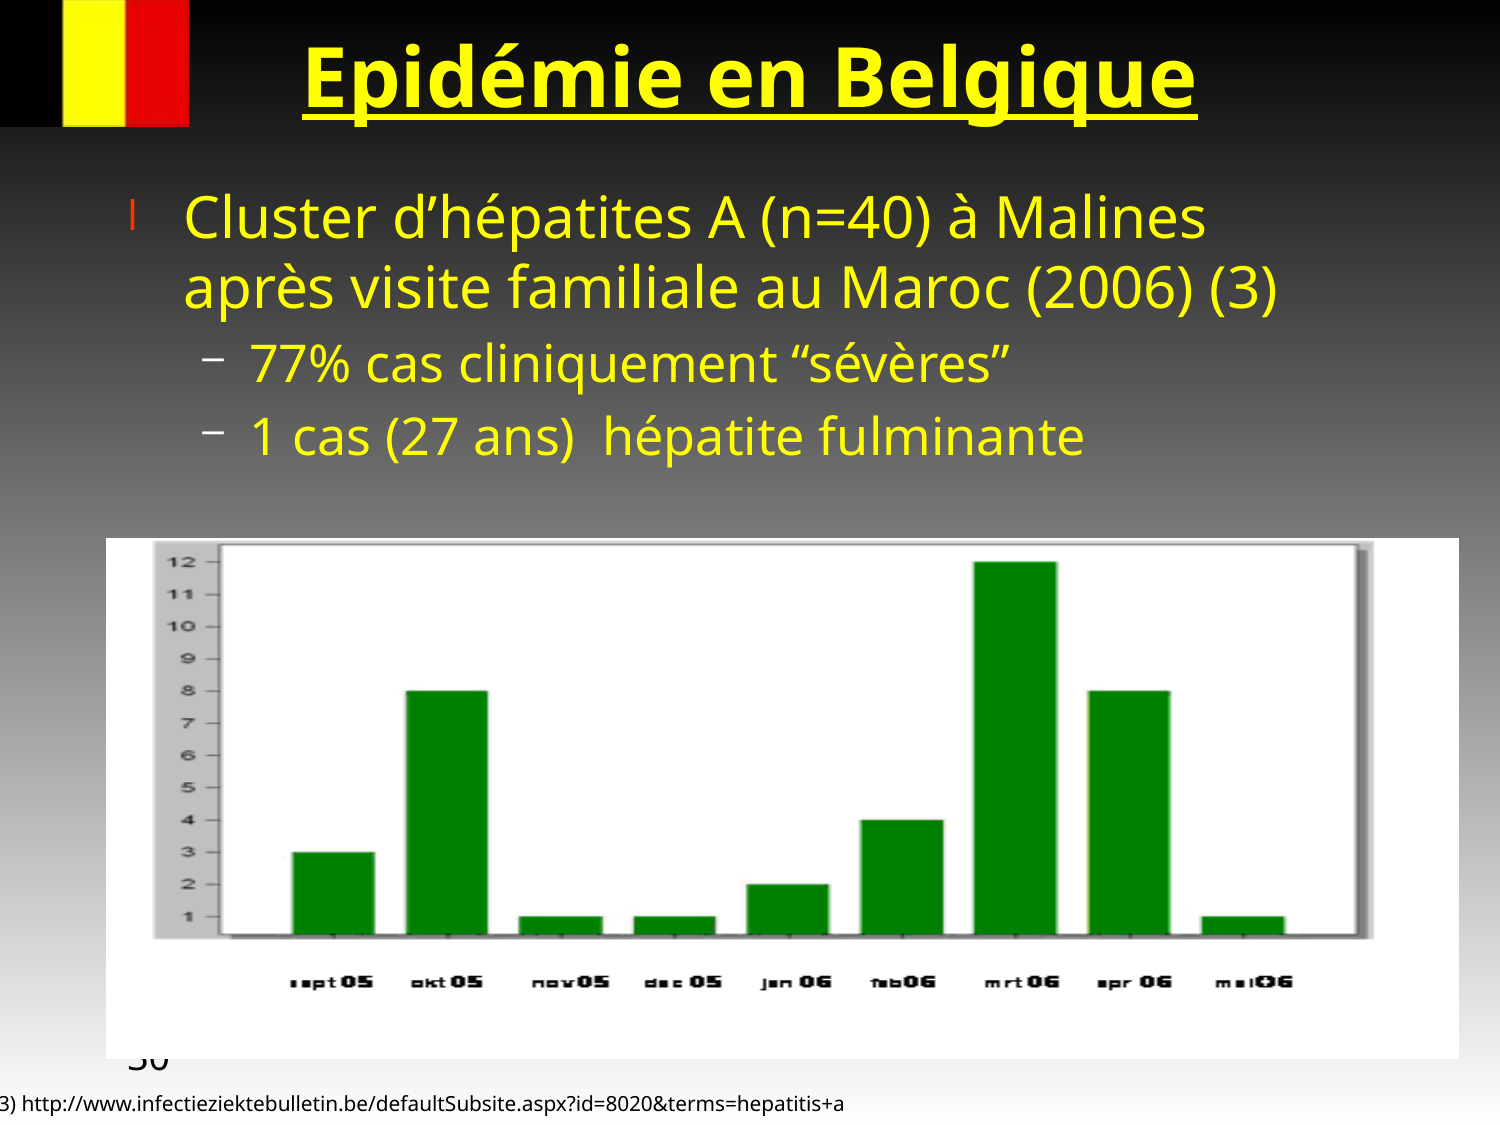

# Epidémie en Belgique
Cluster d’hépatites A (n=40) à Malines après visite familiale au Maroc (2006) (3)
77% cas cliniquement “sévères”
1 cas (27 ans) hépatite fulminante
(3) http://www.infectieziektebulletin.be/defaultSubsite.aspx?id=8020&terms=hepatitis+a